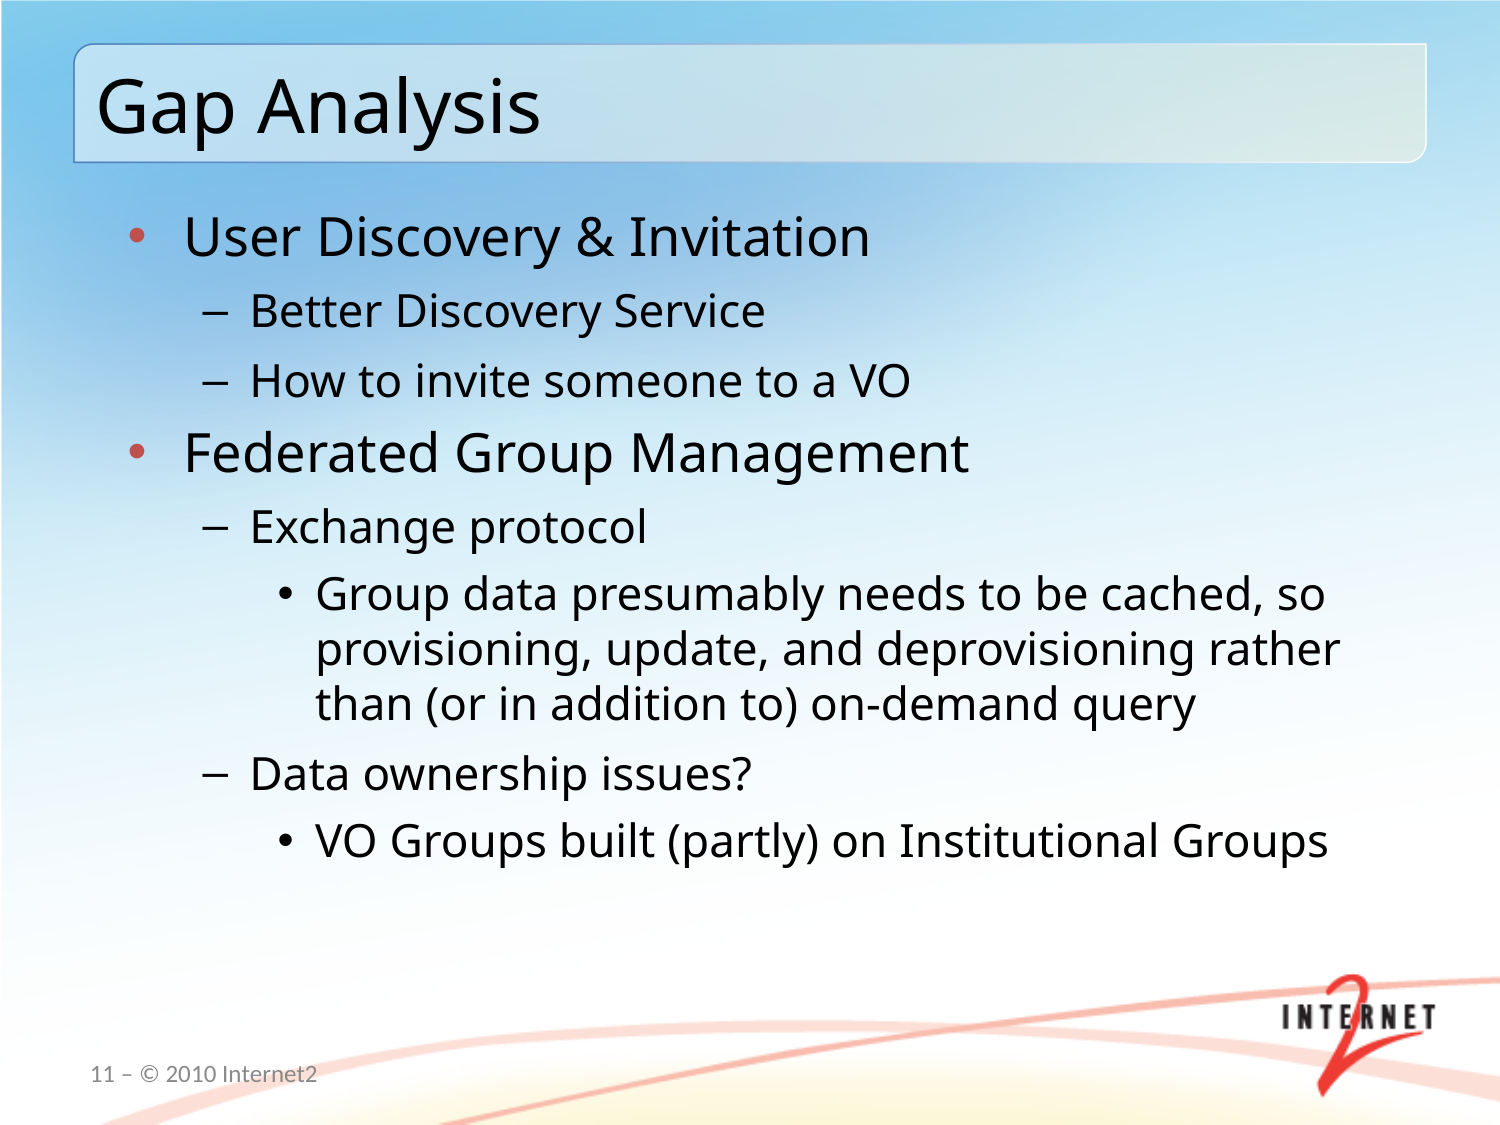

Gap Analysis
# User Discovery & Invitation
Better Discovery Service
How to invite someone to a VO
Federated Group Management
Exchange protocol
Group data presumably needs to be cached, so provisioning, update, and deprovisioning rather than (or in addition to) on-demand query
Data ownership issues?
VO Groups built (partly) on Institutional Groups
 – © 2010 Internet2